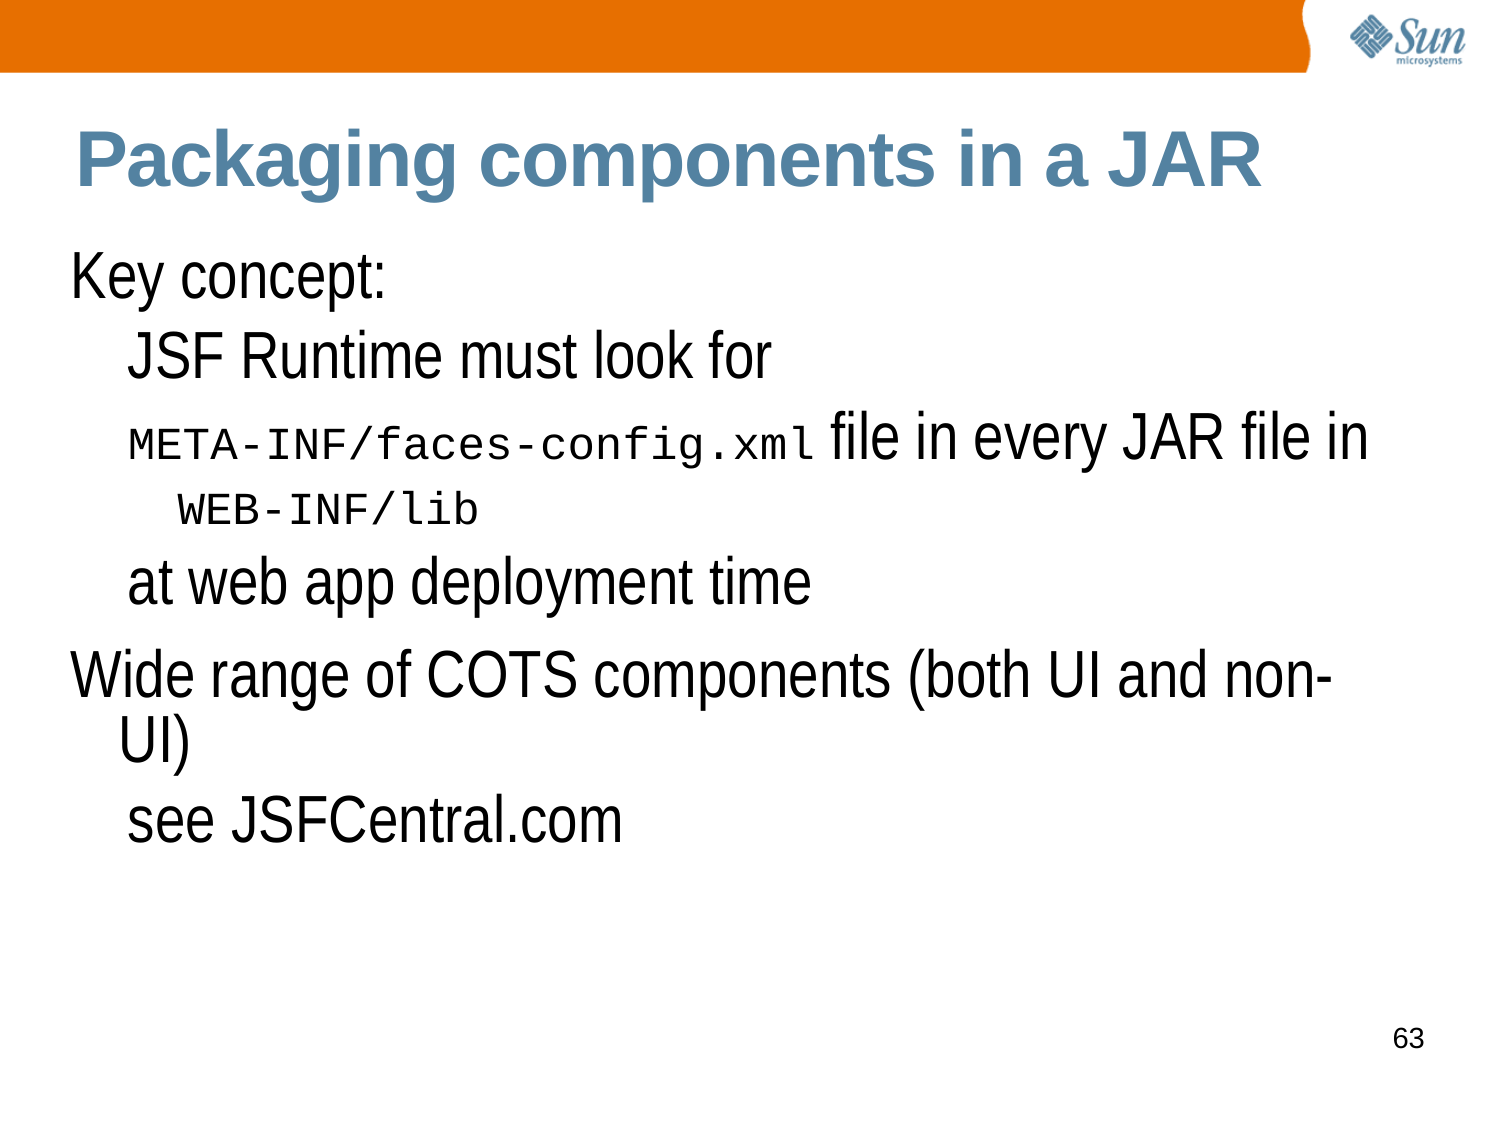

# Packaging components in a JAR
Key concept:
JSF Runtime must look for
META-INF/faces-config.xml file in every JAR file in WEB-INF/lib
at web app deployment time
Wide range of COTS components (both UI and non-UI)
see JSFCentral.com
63